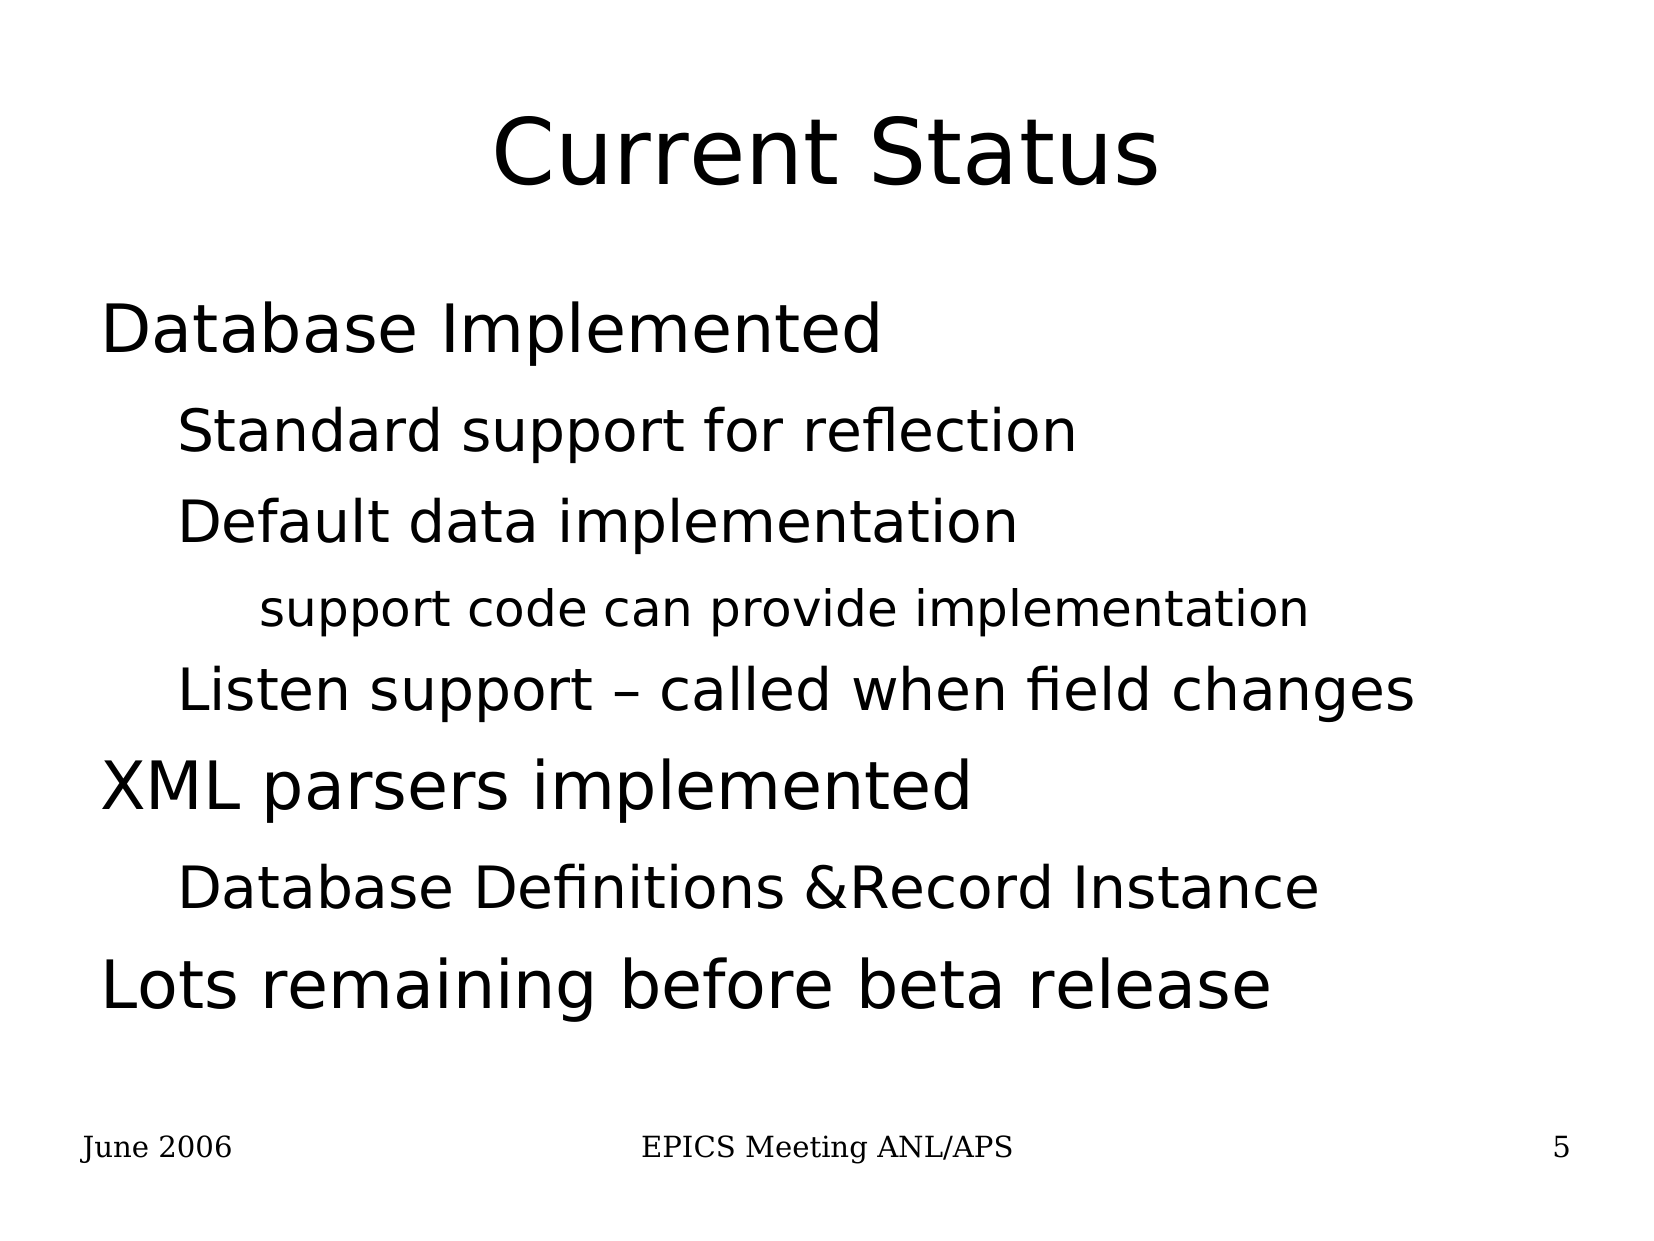

# Current Status
Database Implemented
Standard support for reflection
Default data implementation
support code can provide implementation
Listen support – called when field changes
XML parsers implemented
Database Definitions &Record Instance
Lots remaining before beta release
June 2006
EPICS Meeting ANL/APS
5